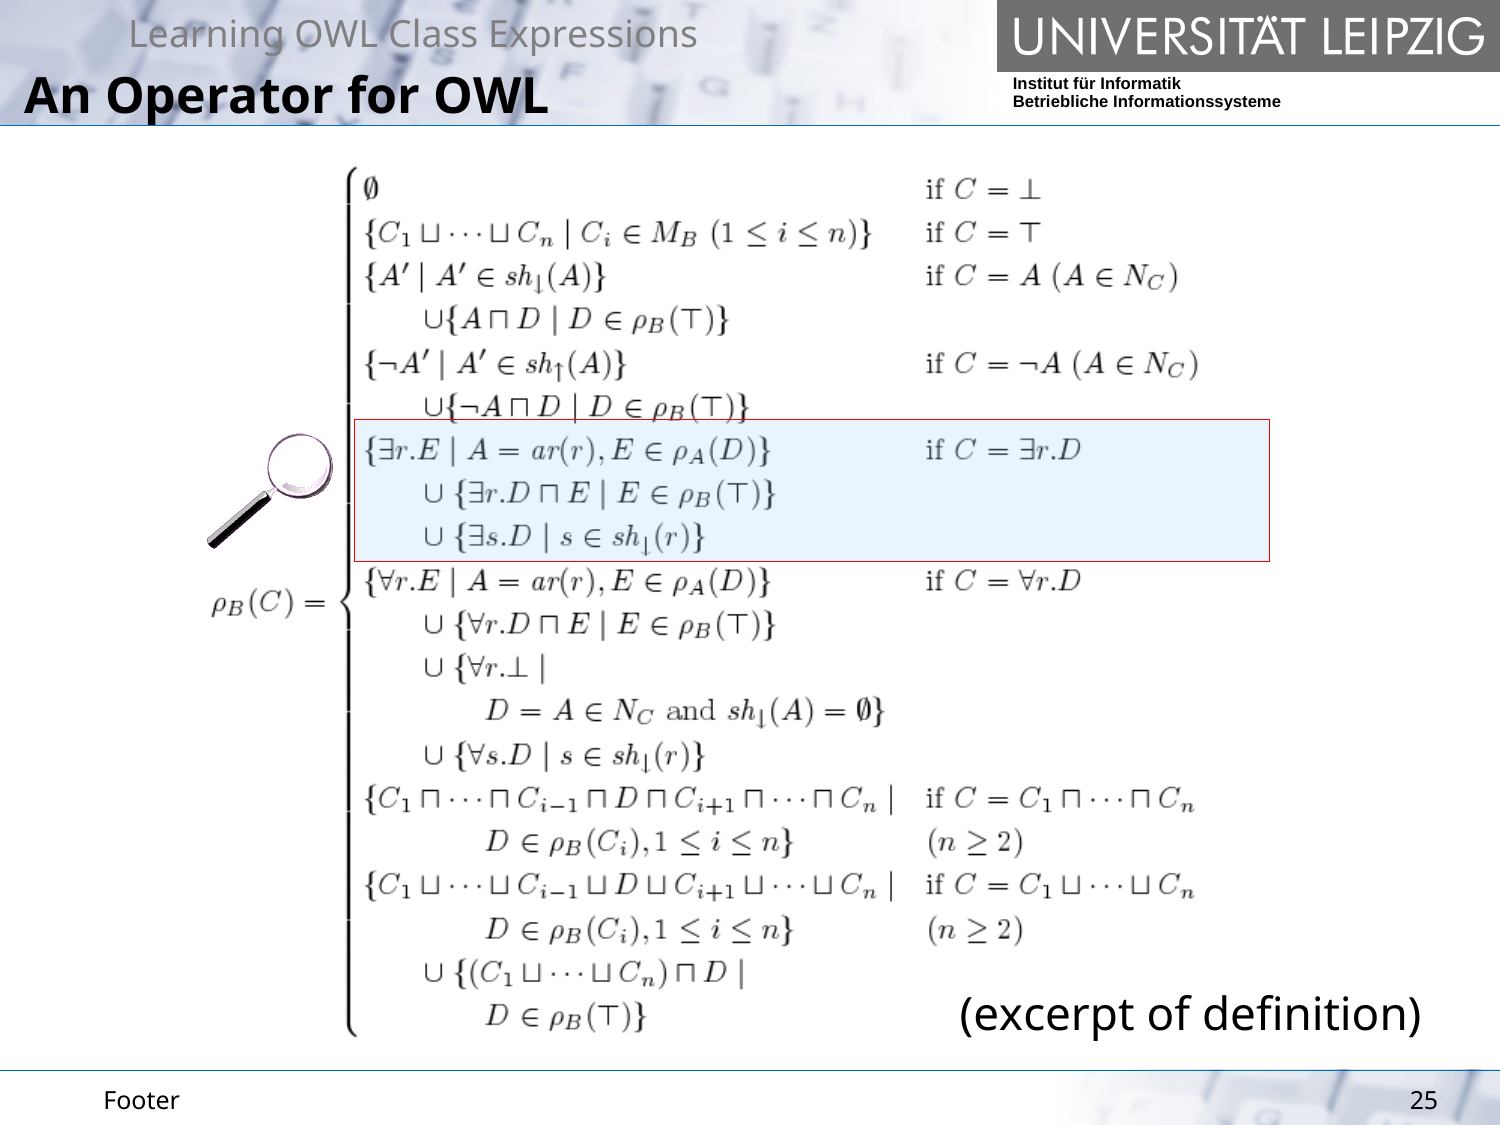

# An Operator for OWL
(excerpt of definition)
Footer
25